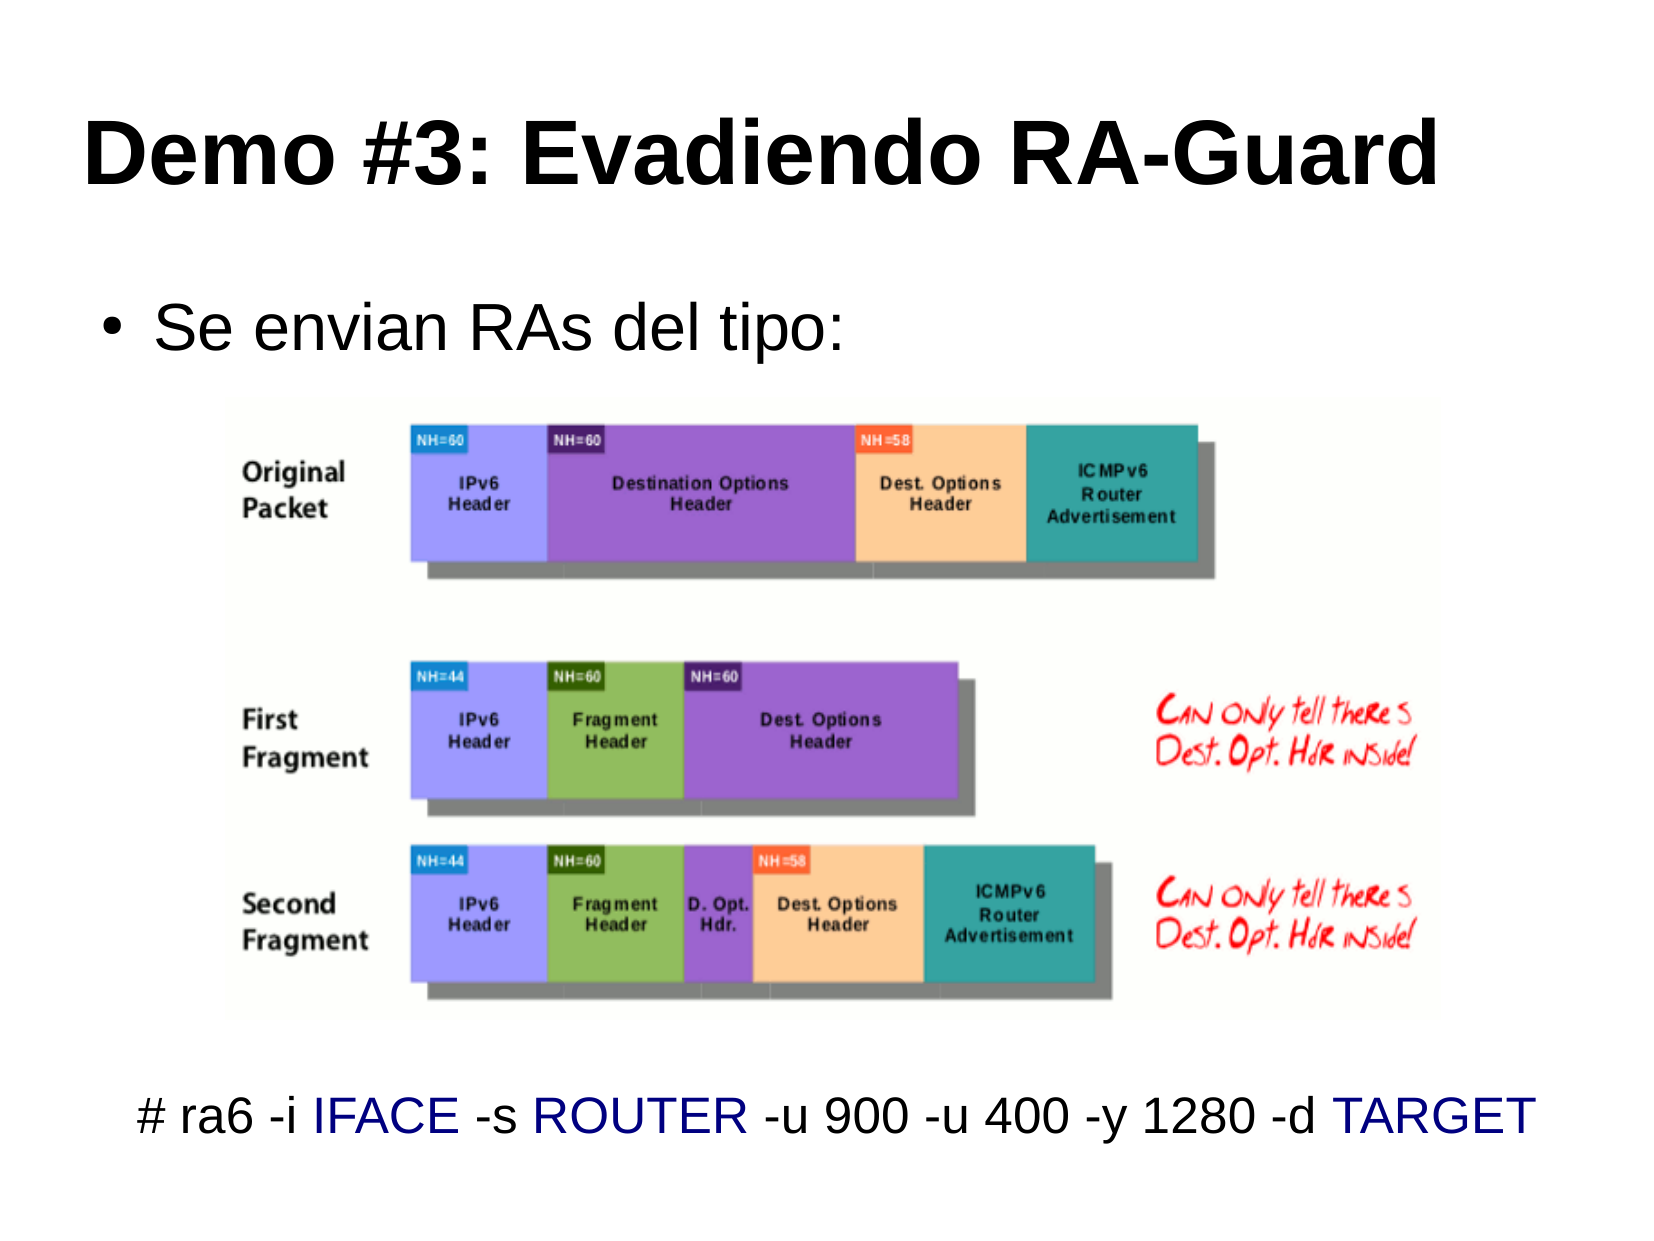

# Demo #3: Evadiendo RA-Guard
Se envian RAs del tipo:
# ra6 -i IFACE -s ROUTER -u 900 -u 400 -y 1280 -d TARGET